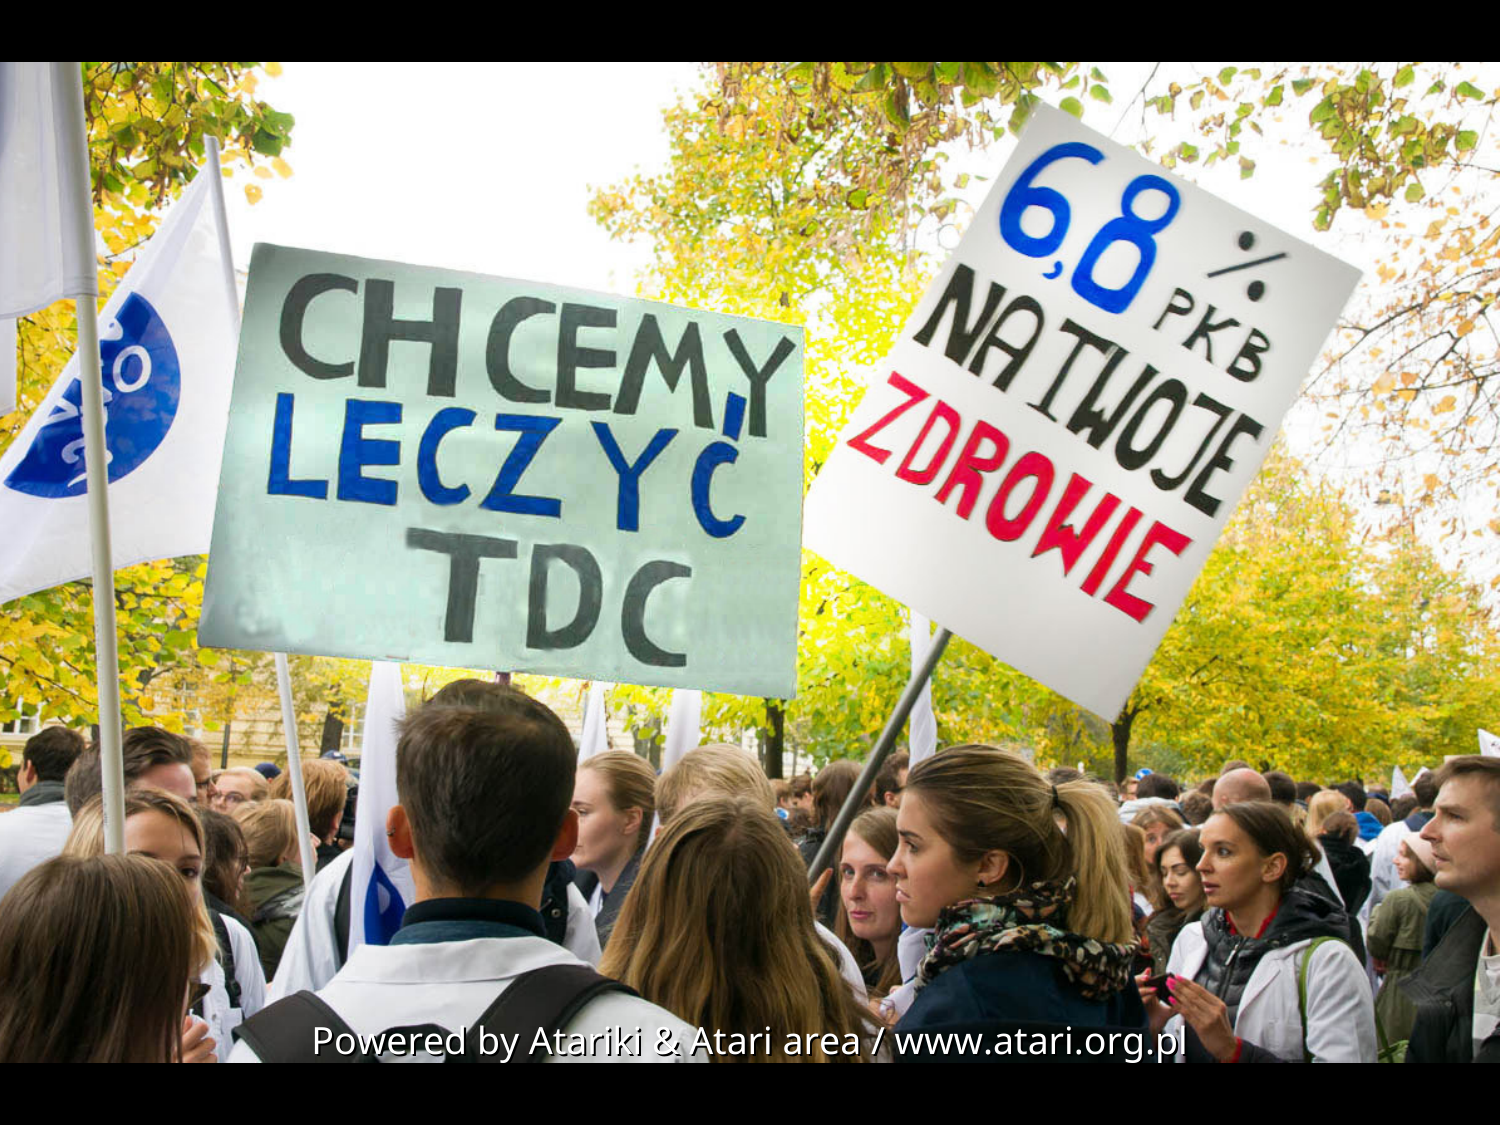

Powered by Atariki & Atari area / www.atari.org.pl
33